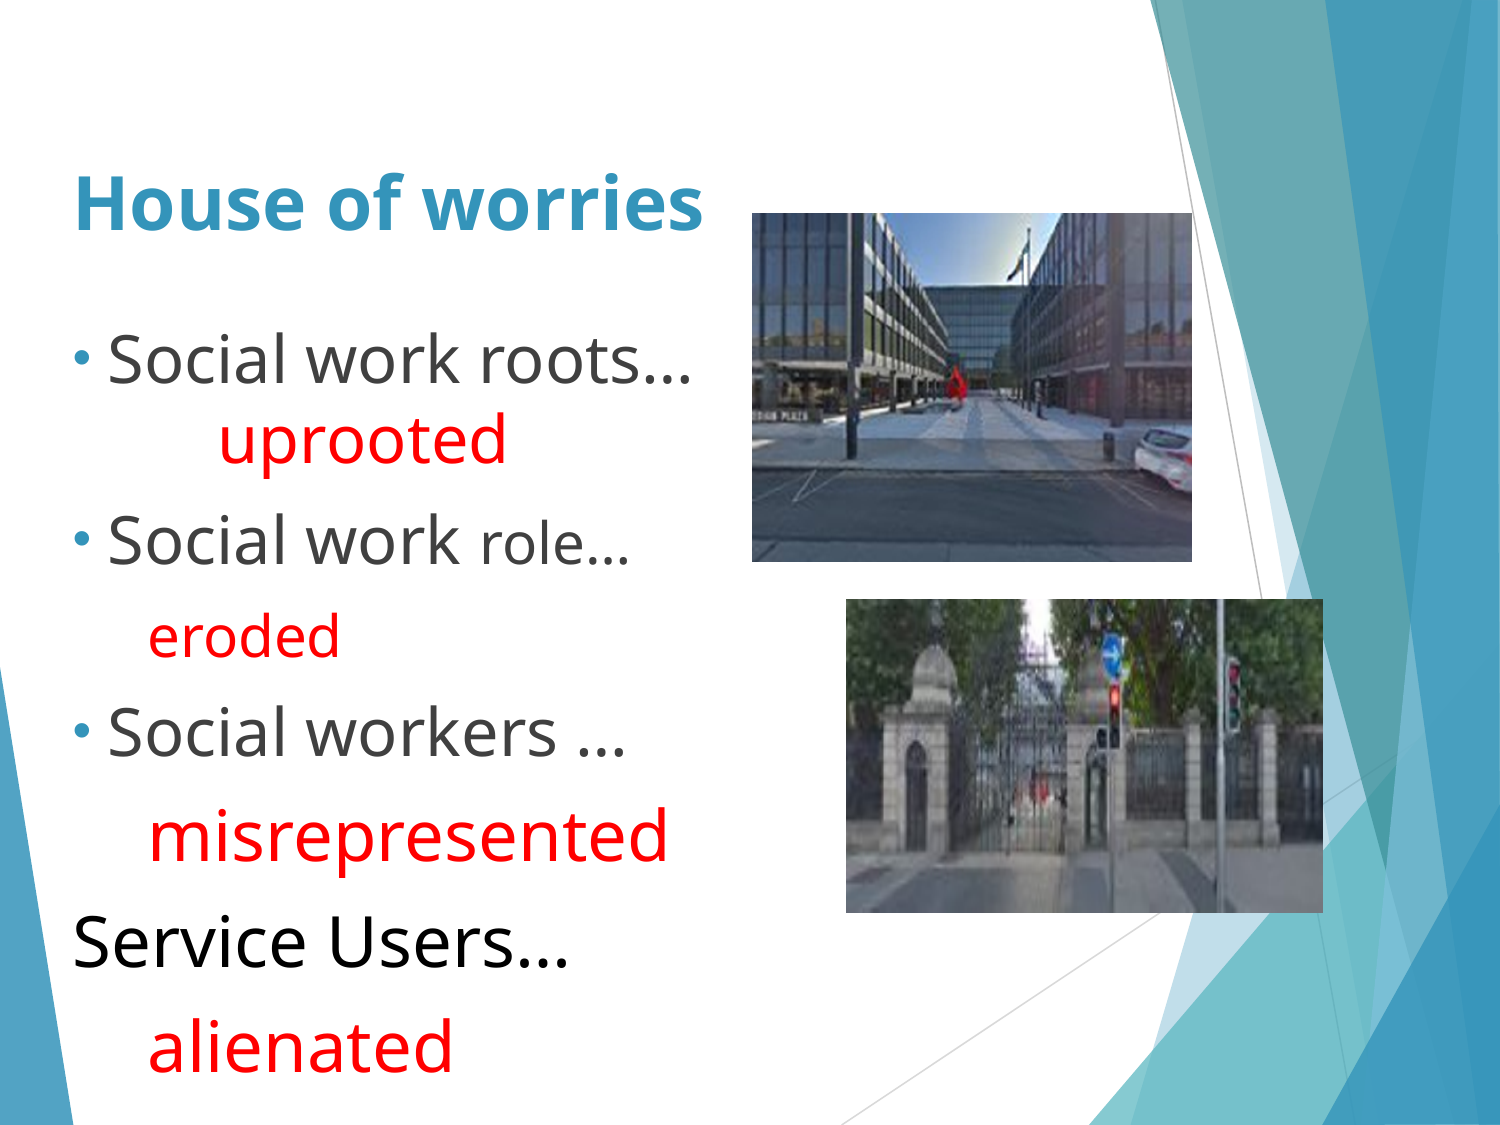

# House of worries
Social work roots… 	uprooted
Social work role…
	eroded
Social workers …
	misrepresented
Service Users…
	alienated